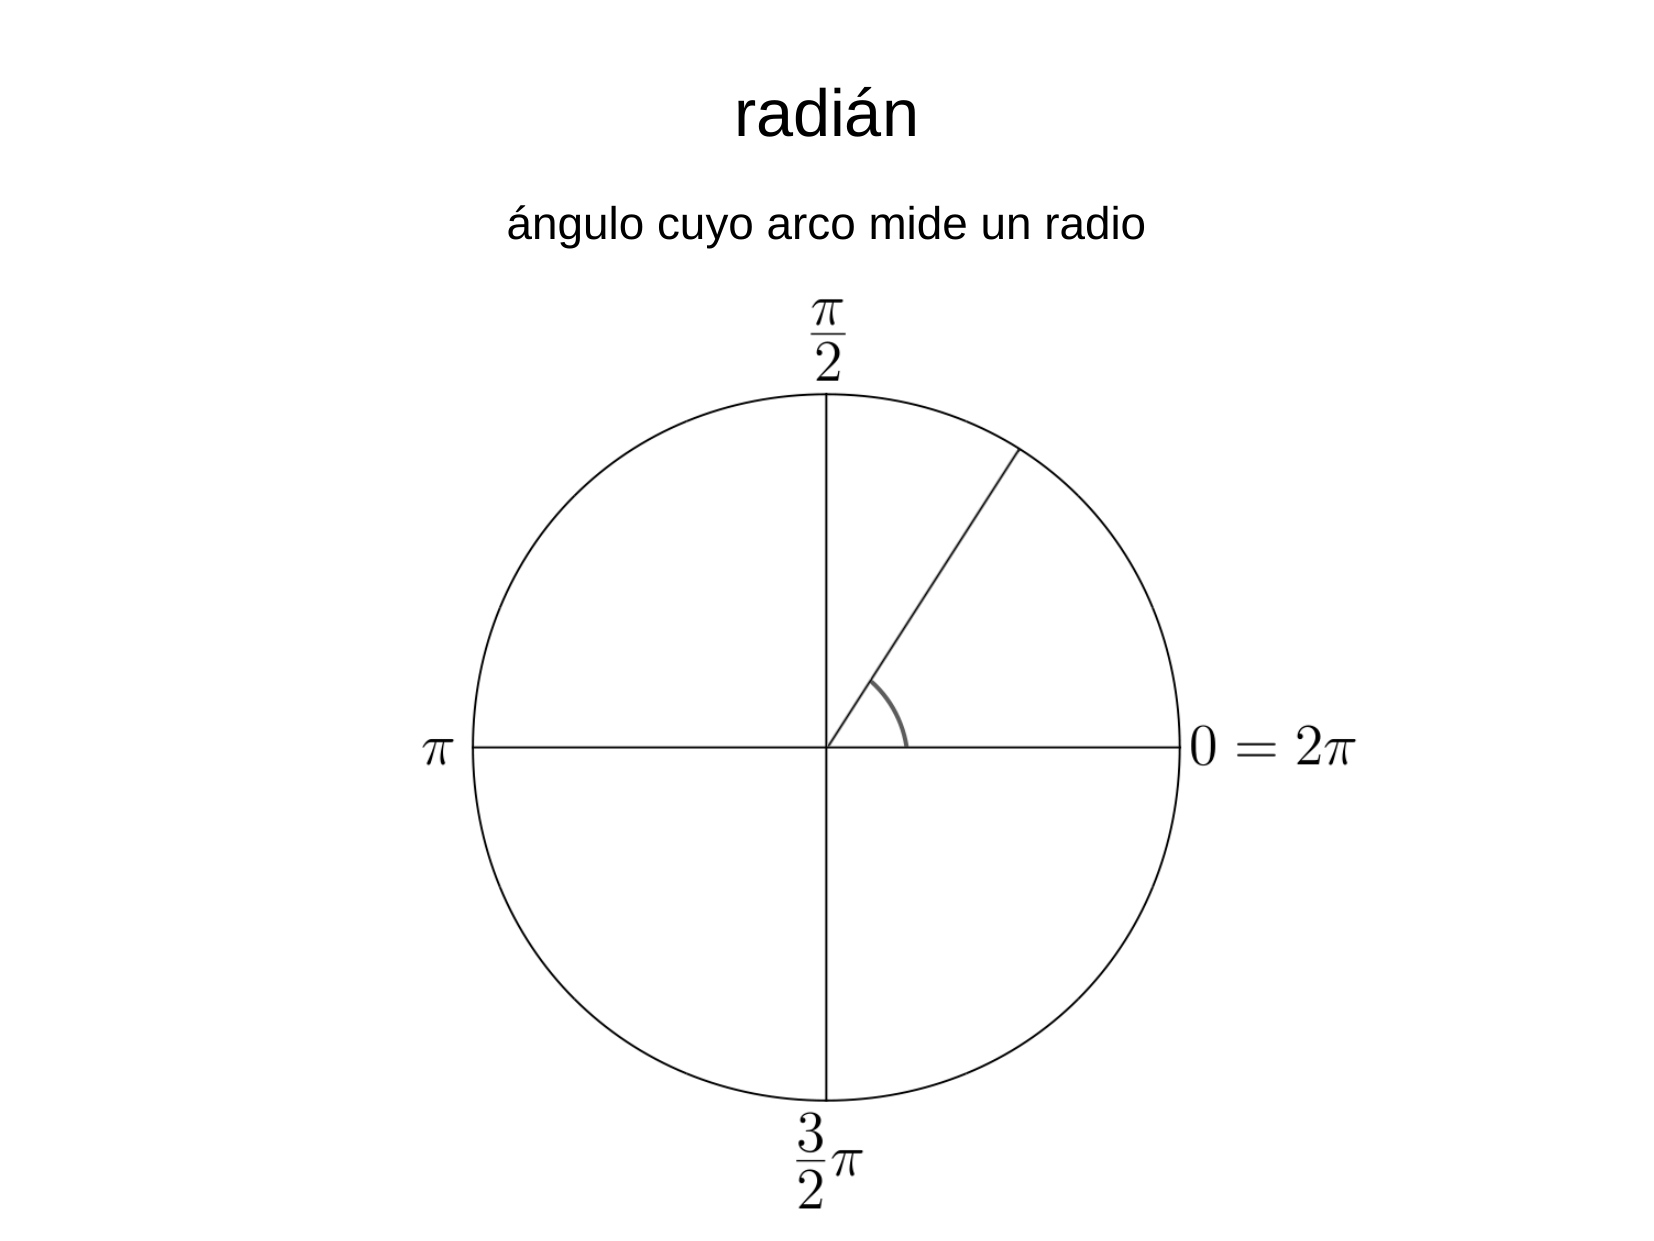

# radián
ángulo cuyo arco mide un radio